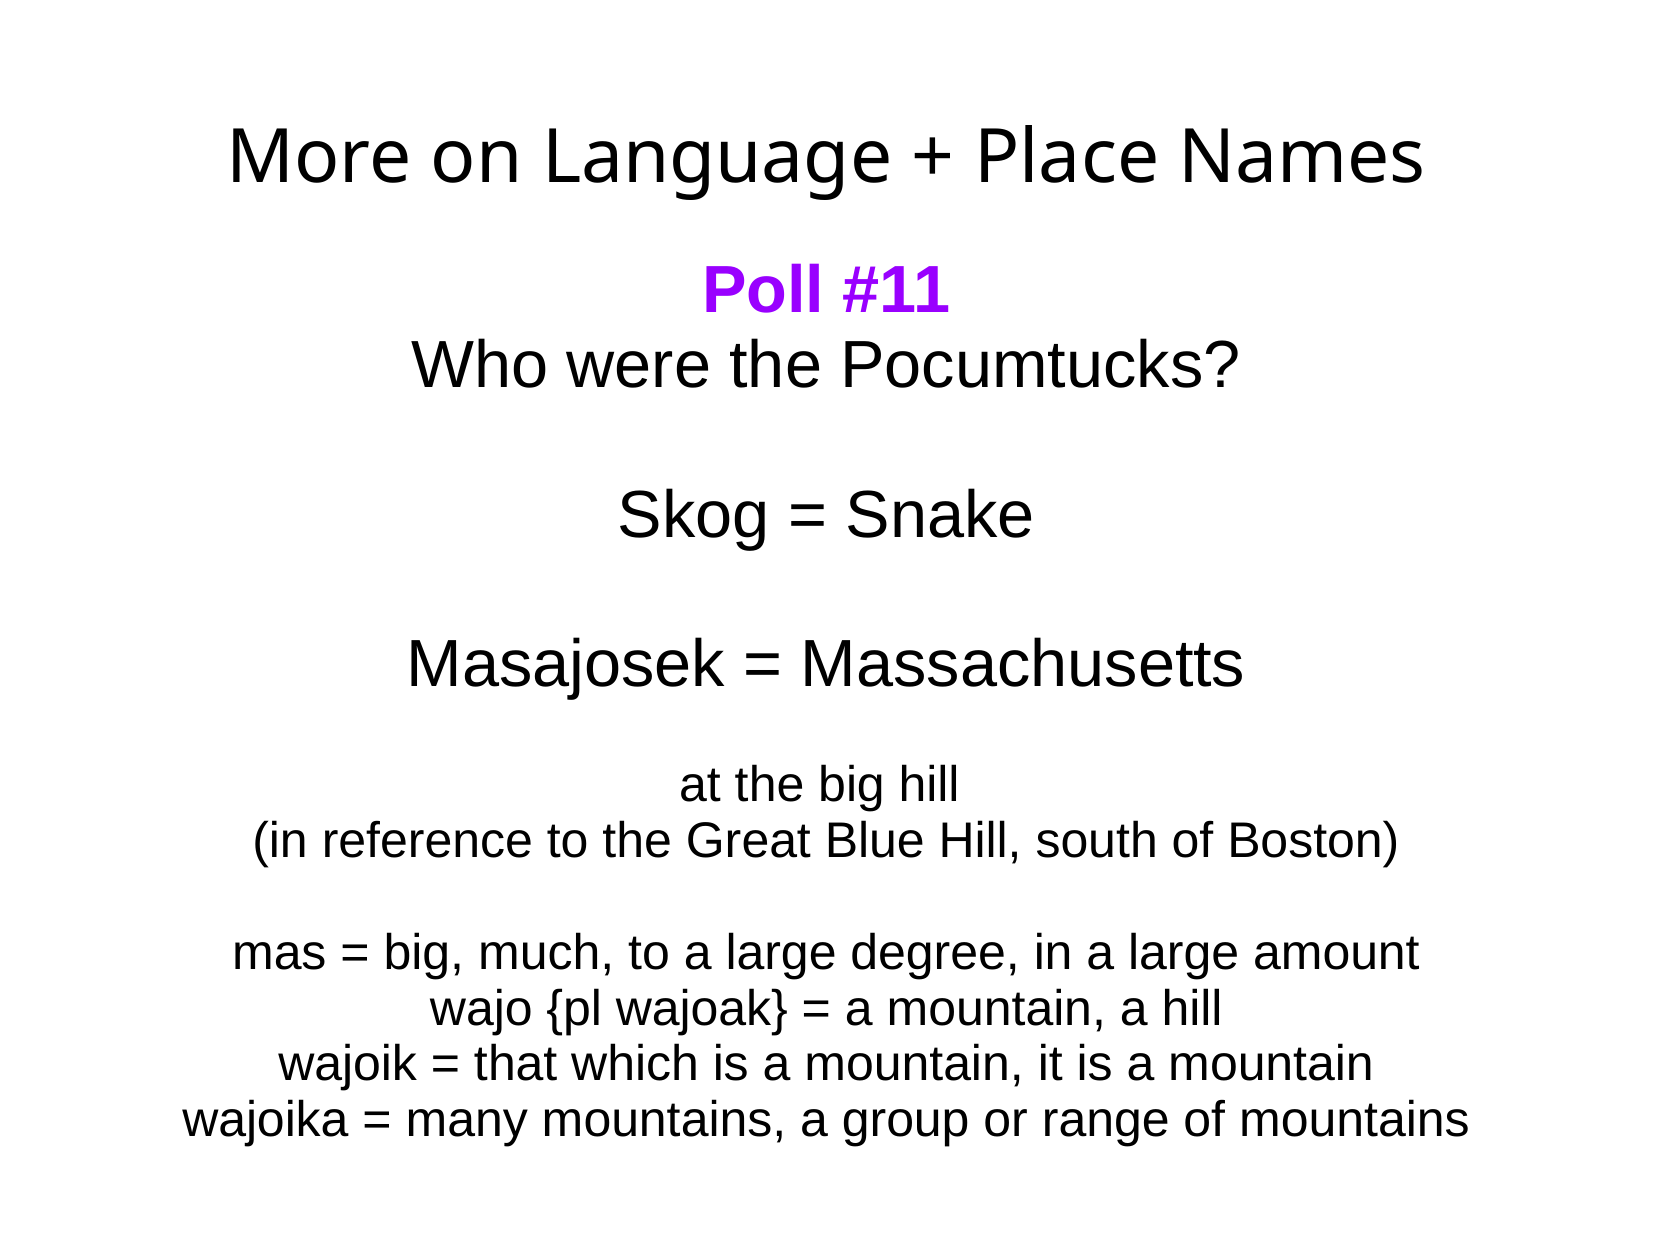

# More on Language + Place Names
Poll #11
Who were the Pocumtucks?
Skog = Snake
Masajosek = Massachusetts
at the big hill
(in reference to the Great Blue Hill, south of Boston)
mas = big, much, to a large degree, in a large amount
wajo {pl wajoak} = a mountain, a hill
wajoik = that which is a mountain, it is a mountain
wajoika = many mountains, a group or range of mountains